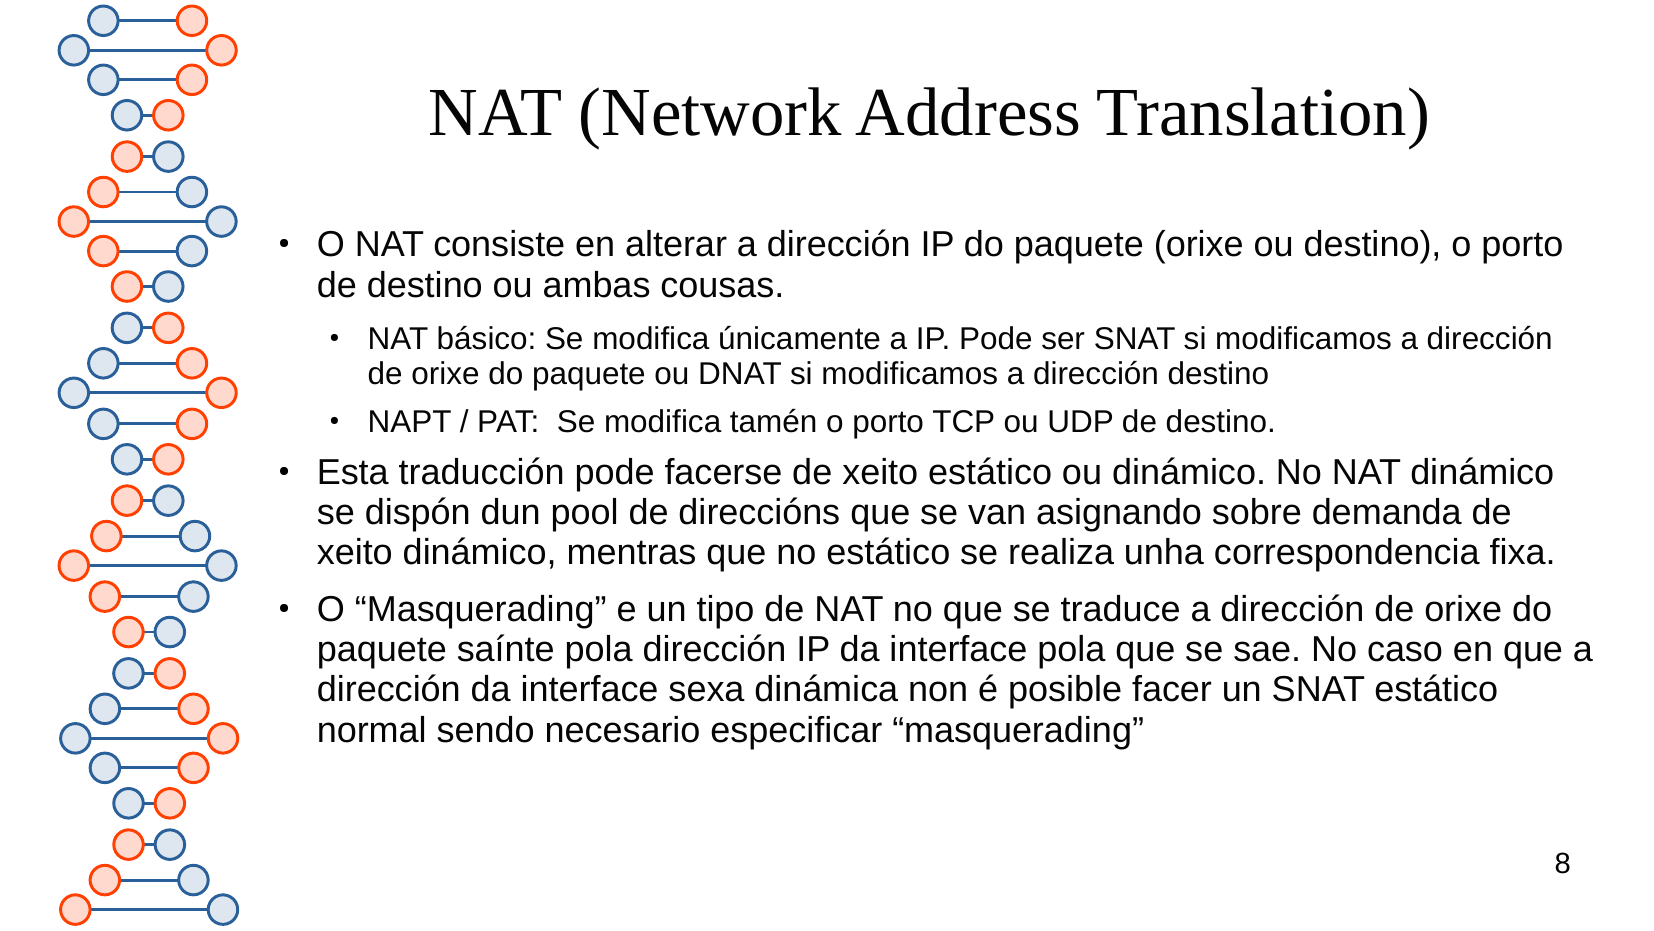

# NAT (Network Address Translation)
O NAT consiste en alterar a dirección IP do paquete (orixe ou destino), o porto de destino ou ambas cousas.
NAT básico: Se modifica únicamente a IP. Pode ser SNAT si modificamos a dirección de orixe do paquete ou DNAT si modificamos a dirección destino
NAPT / PAT: Se modifica tamén o porto TCP ou UDP de destino.
Esta traducción pode facerse de xeito estático ou dinámico. No NAT dinámico se dispón dun pool de direccións que se van asignando sobre demanda de xeito dinámico, mentras que no estático se realiza unha correspondencia fixa.
O “Masquerading” e un tipo de NAT no que se traduce a dirección de orixe do paquete saínte pola dirección IP da interface pola que se sae. No caso en que a dirección da interface sexa dinámica non é posible facer un SNAT estático normal sendo necesario especificar “masquerading”
8